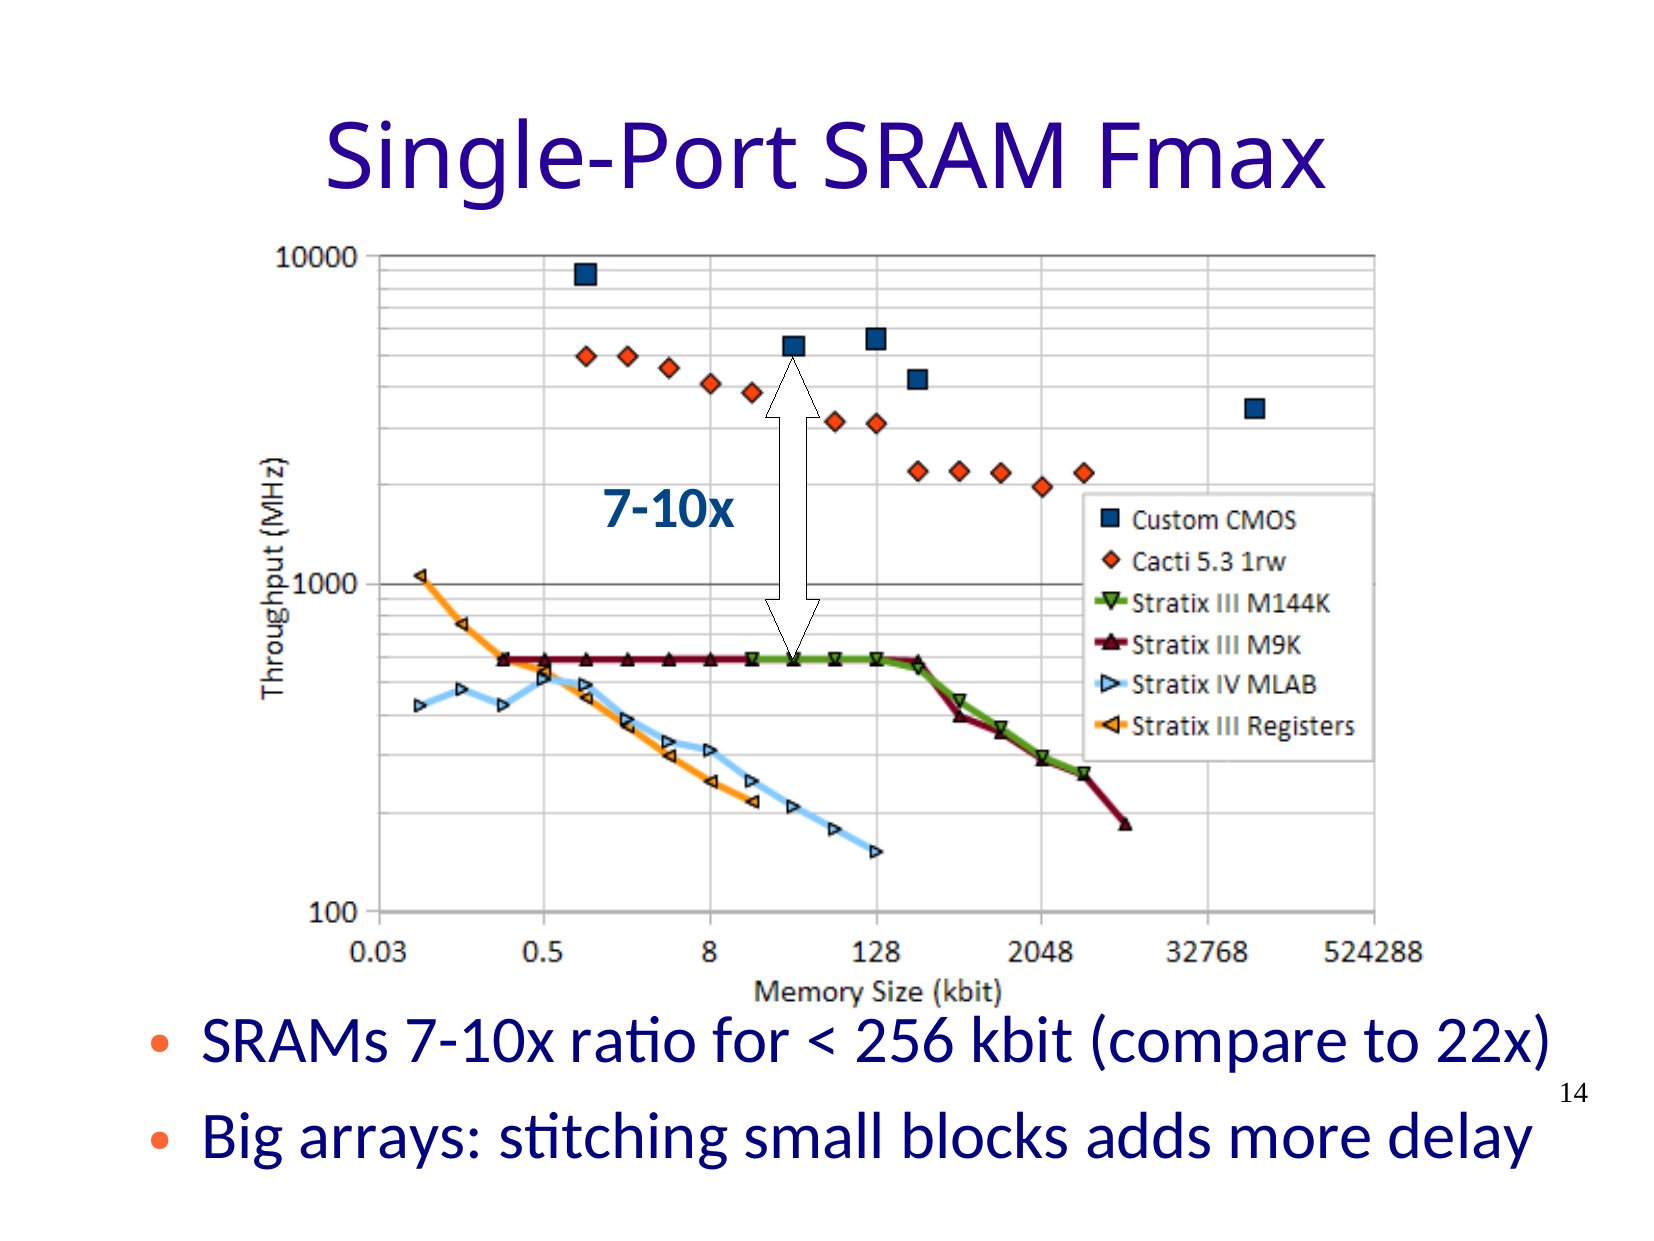

# Single-Port SRAM Fmax
7-10x
SRAMs 7-10x ratio for < 256 kbit (compare to 22x)
Big arrays: stitching small blocks adds more delay
14